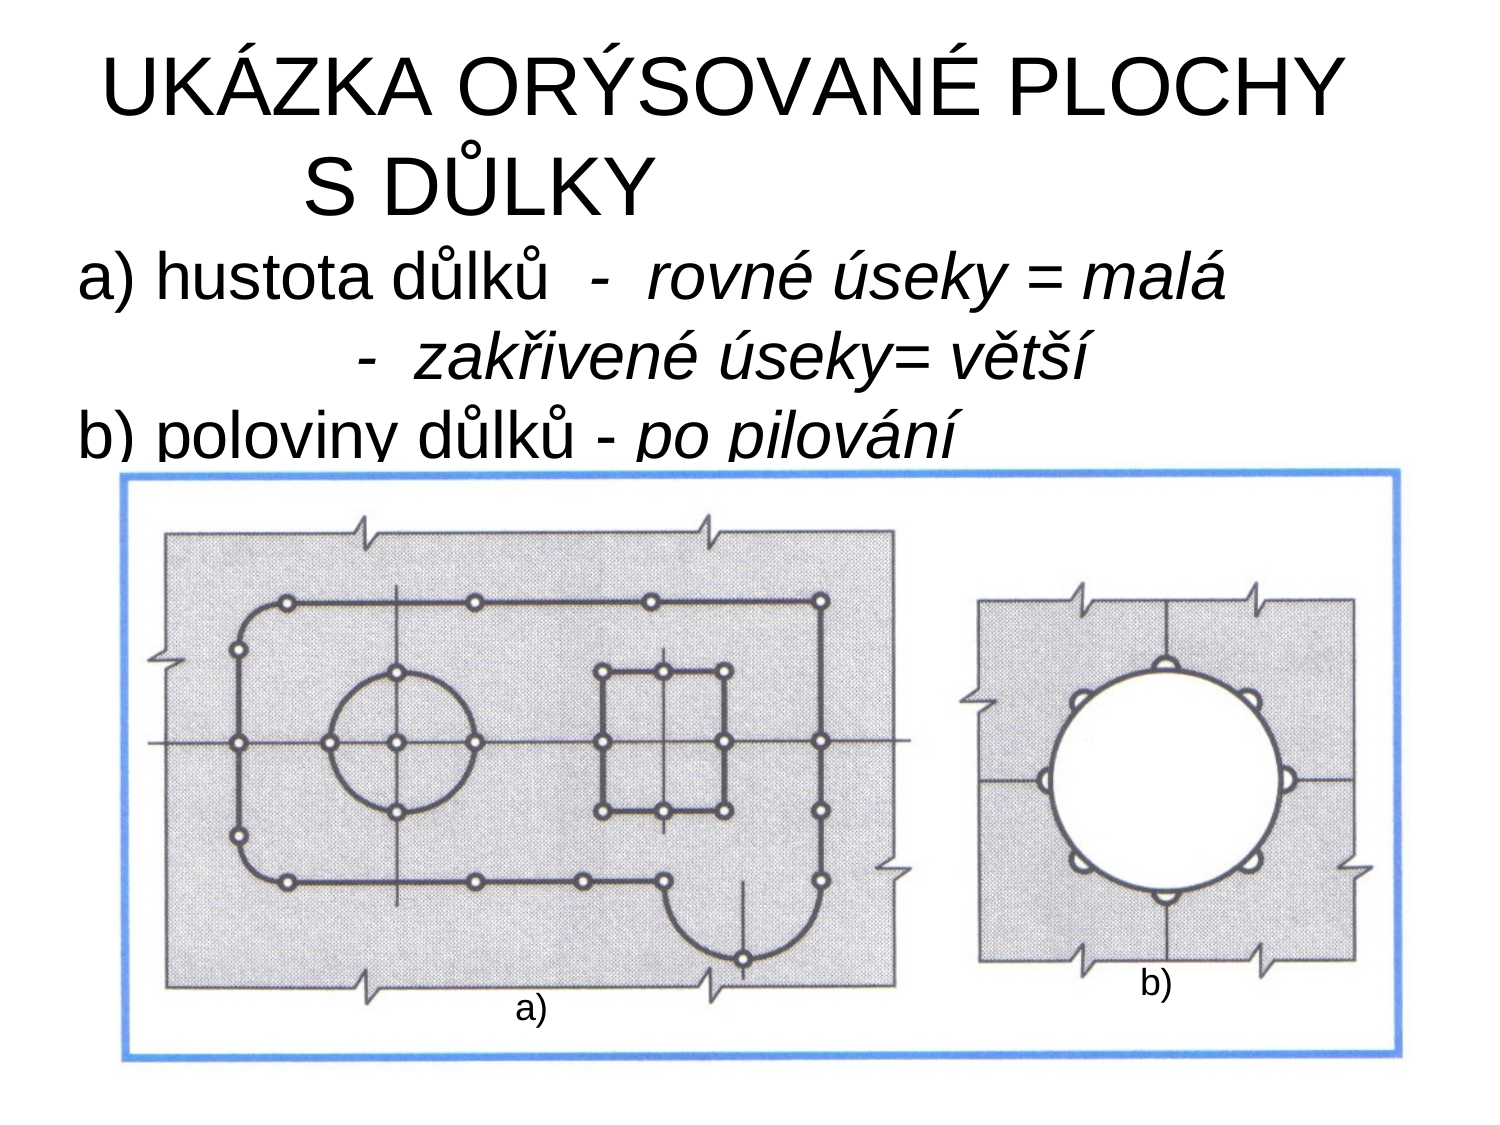

# UKÁZKA ORÝSOVANÉ PLOCHY S DŮLKY a) hustota důlků - rovné úseky = malá 				 - zakřivené úseky= větší b) poloviny důlků - po pilování
b)
a)